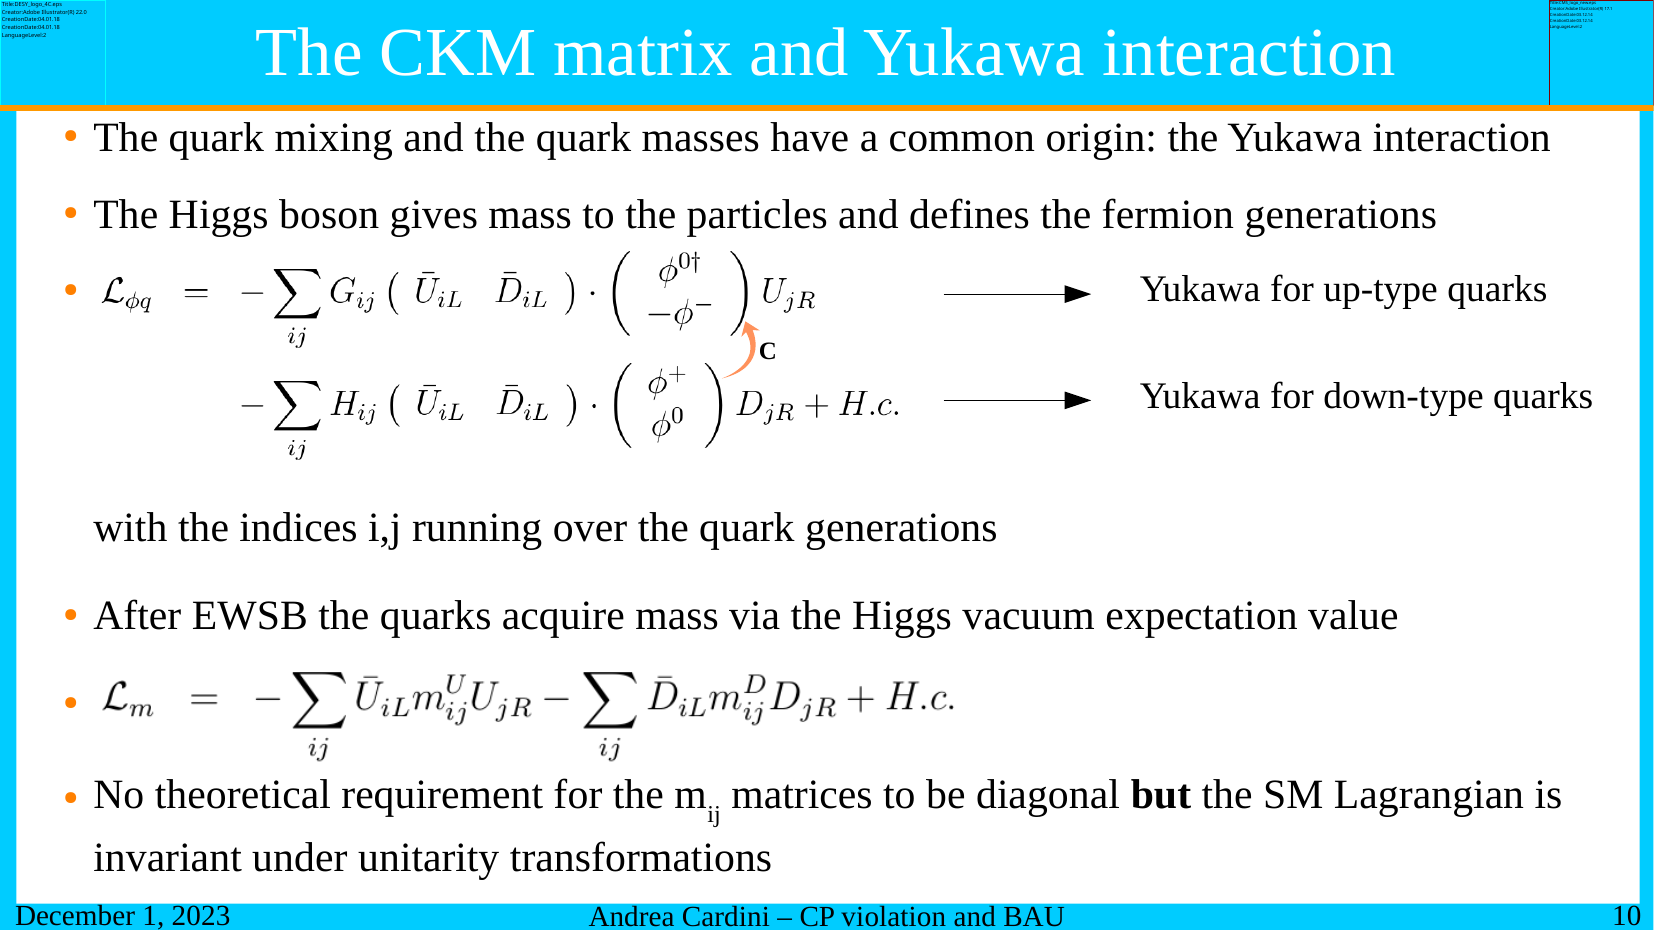

# The CKM matrix and Yukawa interaction
The quark mixing and the quark masses have a common origin: the Yukawa interaction
The Higgs boson gives mass to the particles and defines the fermion generations
with the indices i,j running over the quark generations
After EWSB the quarks acquire mass via the Higgs vacuum expectation value
No theoretical requirement for the mij matrices to be diagonal but the SM Lagrangian is invariant under unitarity transformations
Yukawa for up-type quarks
C
Yukawa for down-type quarks
10